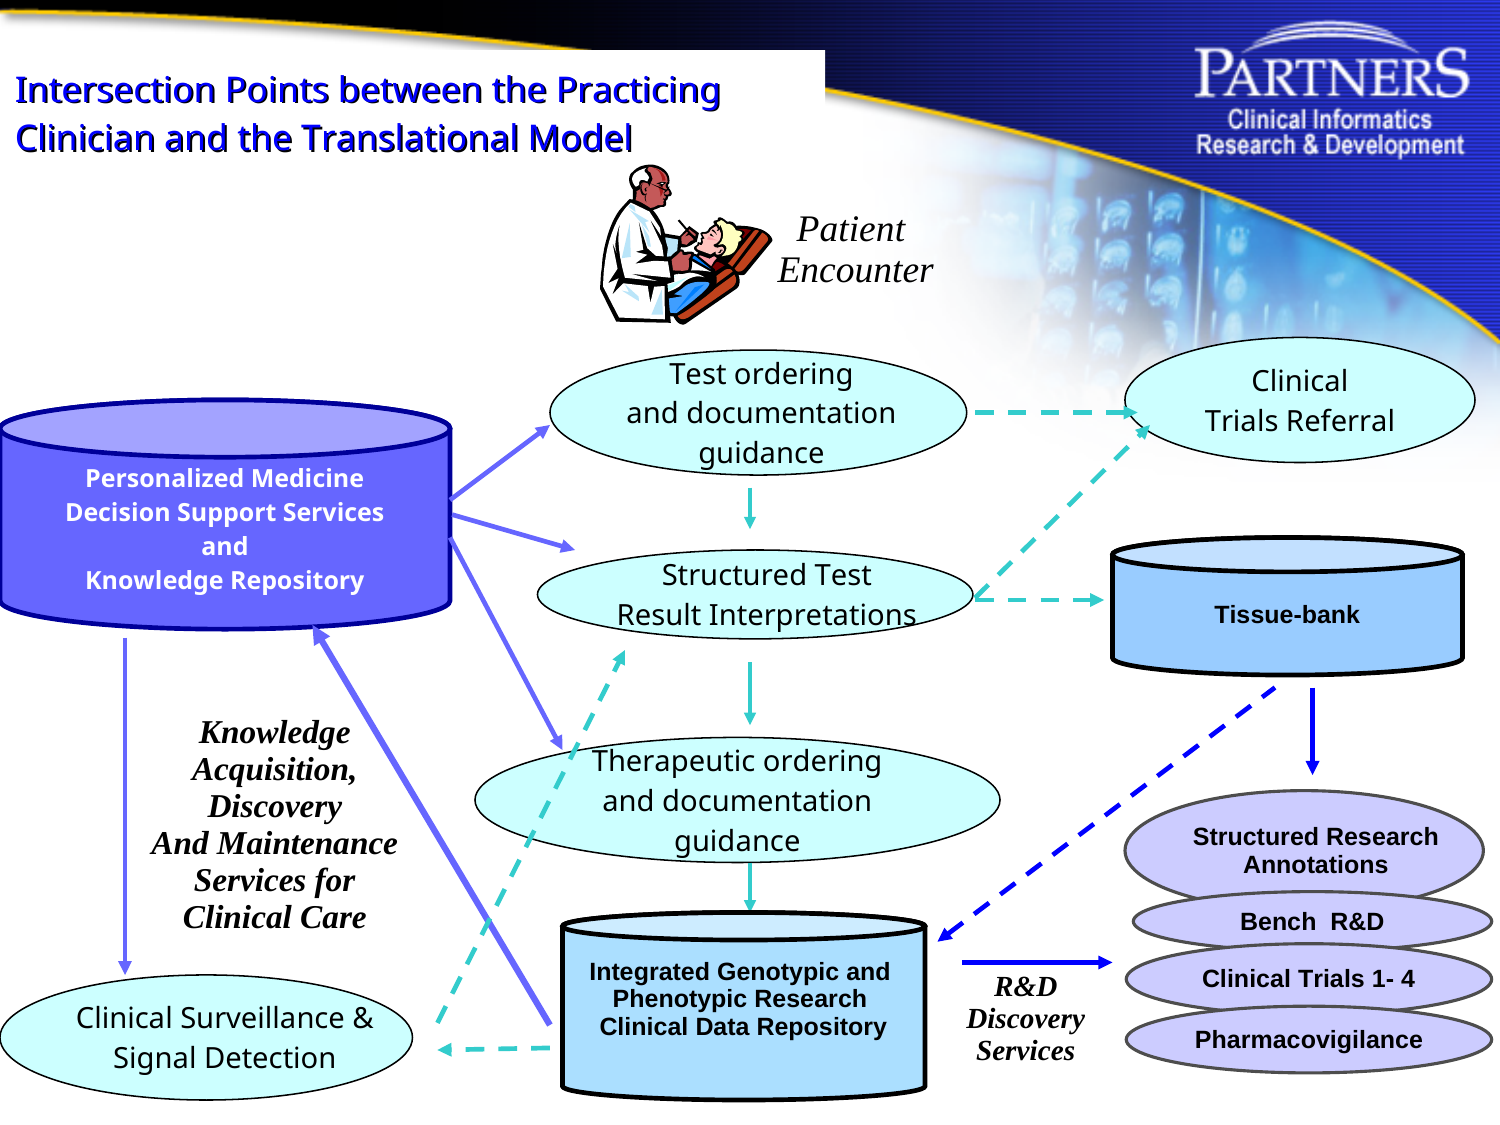

# Intersection Points between the Practicing Clinician and the Translational Model
Patient
Encounter
Clinical
Trials Referral
Test ordering
and documentation
guidance
Personalized Medicine
Decision Support Services
and
Knowledge Repository
Tissue-bank
Structured Test
Result Interpretations
Knowledge
Acquisition,
Discovery
And Maintenance
Services for
Clinical Care
Therapeutic ordering
and documentation
guidance
Structured Research
Annotations
Bench R&D
Integrated Genotypic and
Phenotypic Research
Clinical Data Repository
Clinical Trials 1- 4
R&D
Discovery
Services
Clinical Surveillance &
Signal Detection
Pharmacovigilance